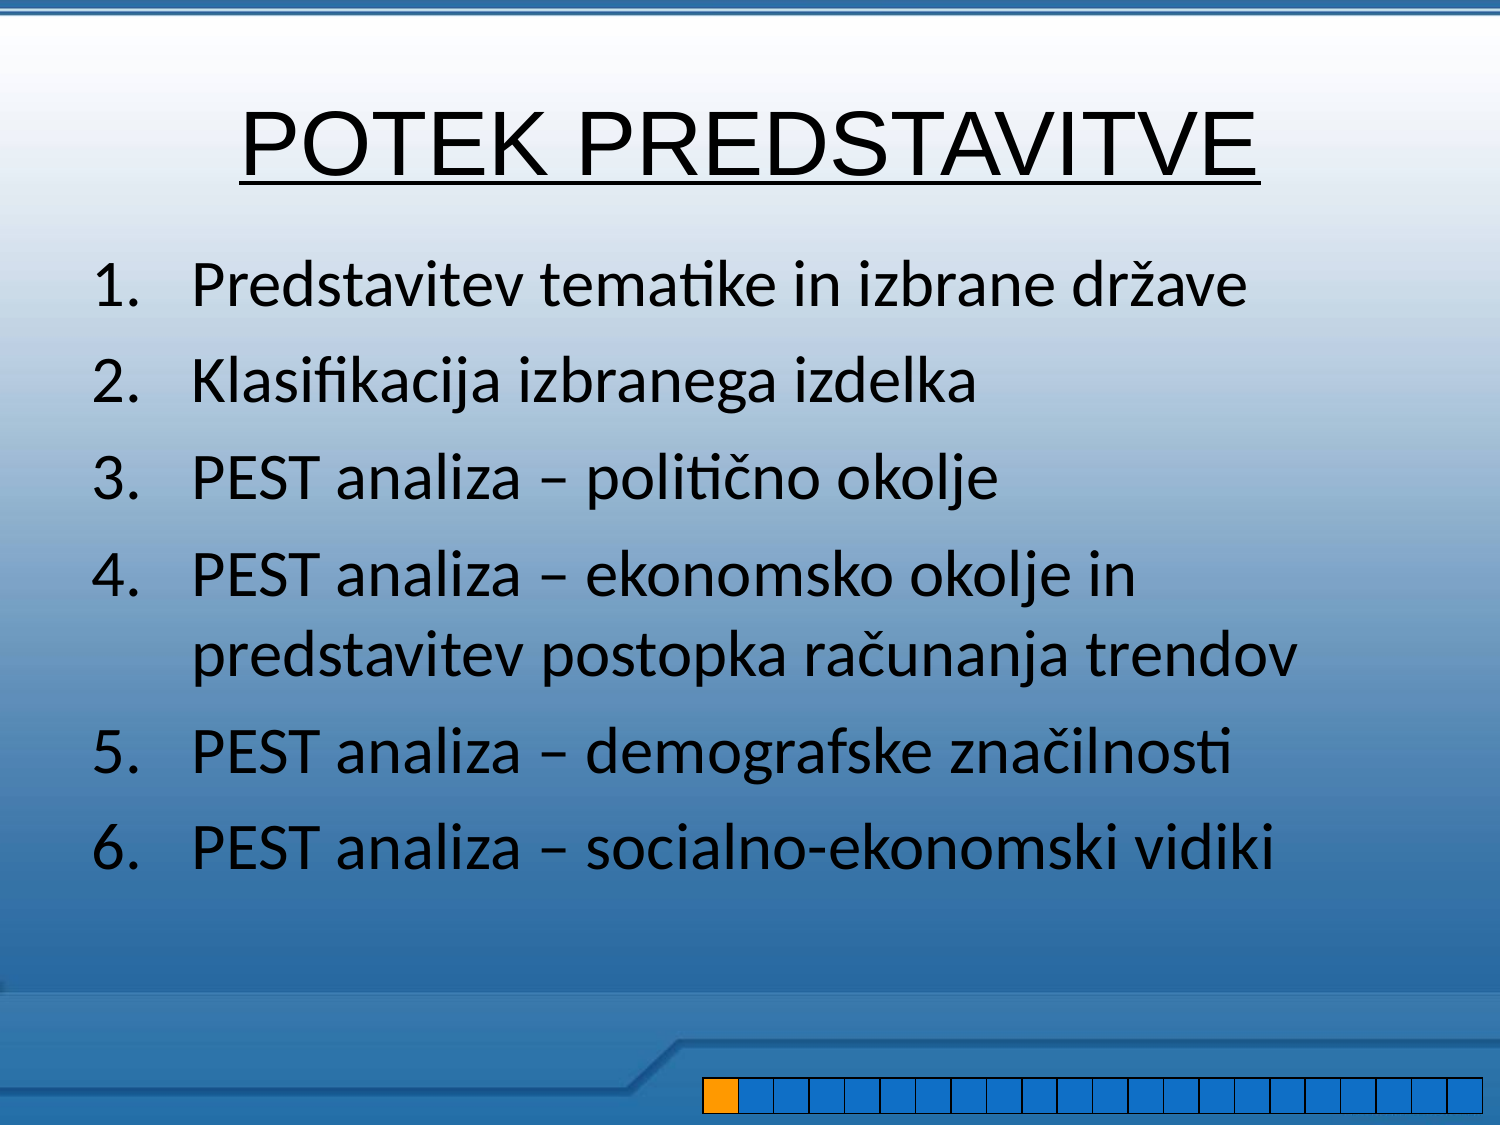

# POTEK PREDSTAVITVE
Predstavitev tematike in izbrane države
Klasifikacija izbranega izdelka
PEST analiza – politično okolje
PEST analiza – ekonomsko okolje in predstavitev postopka računanja trendov
PEST analiza – demografske značilnosti
PEST analiza – socialno-ekonomski vidiki